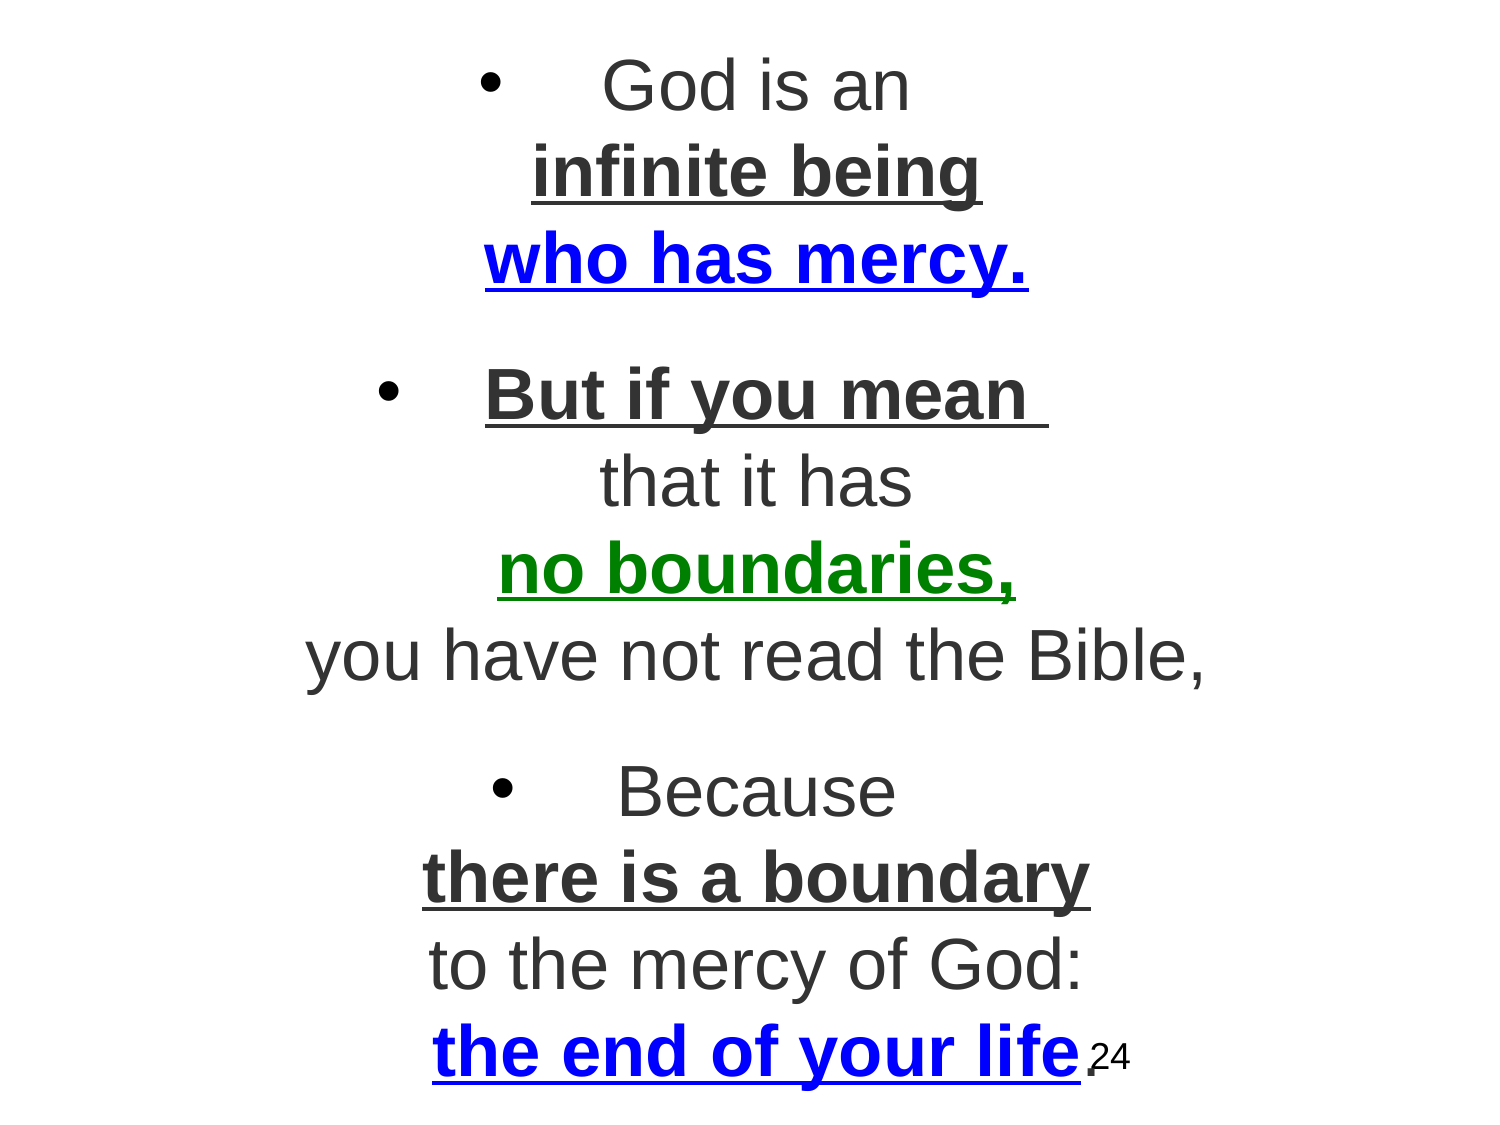

# God is an infinite being who has mercy.
But if you mean
that it has
no boundaries,
you have not read the Bible,
Because
there is a boundary
to the mercy of God:
the end of your life.
24